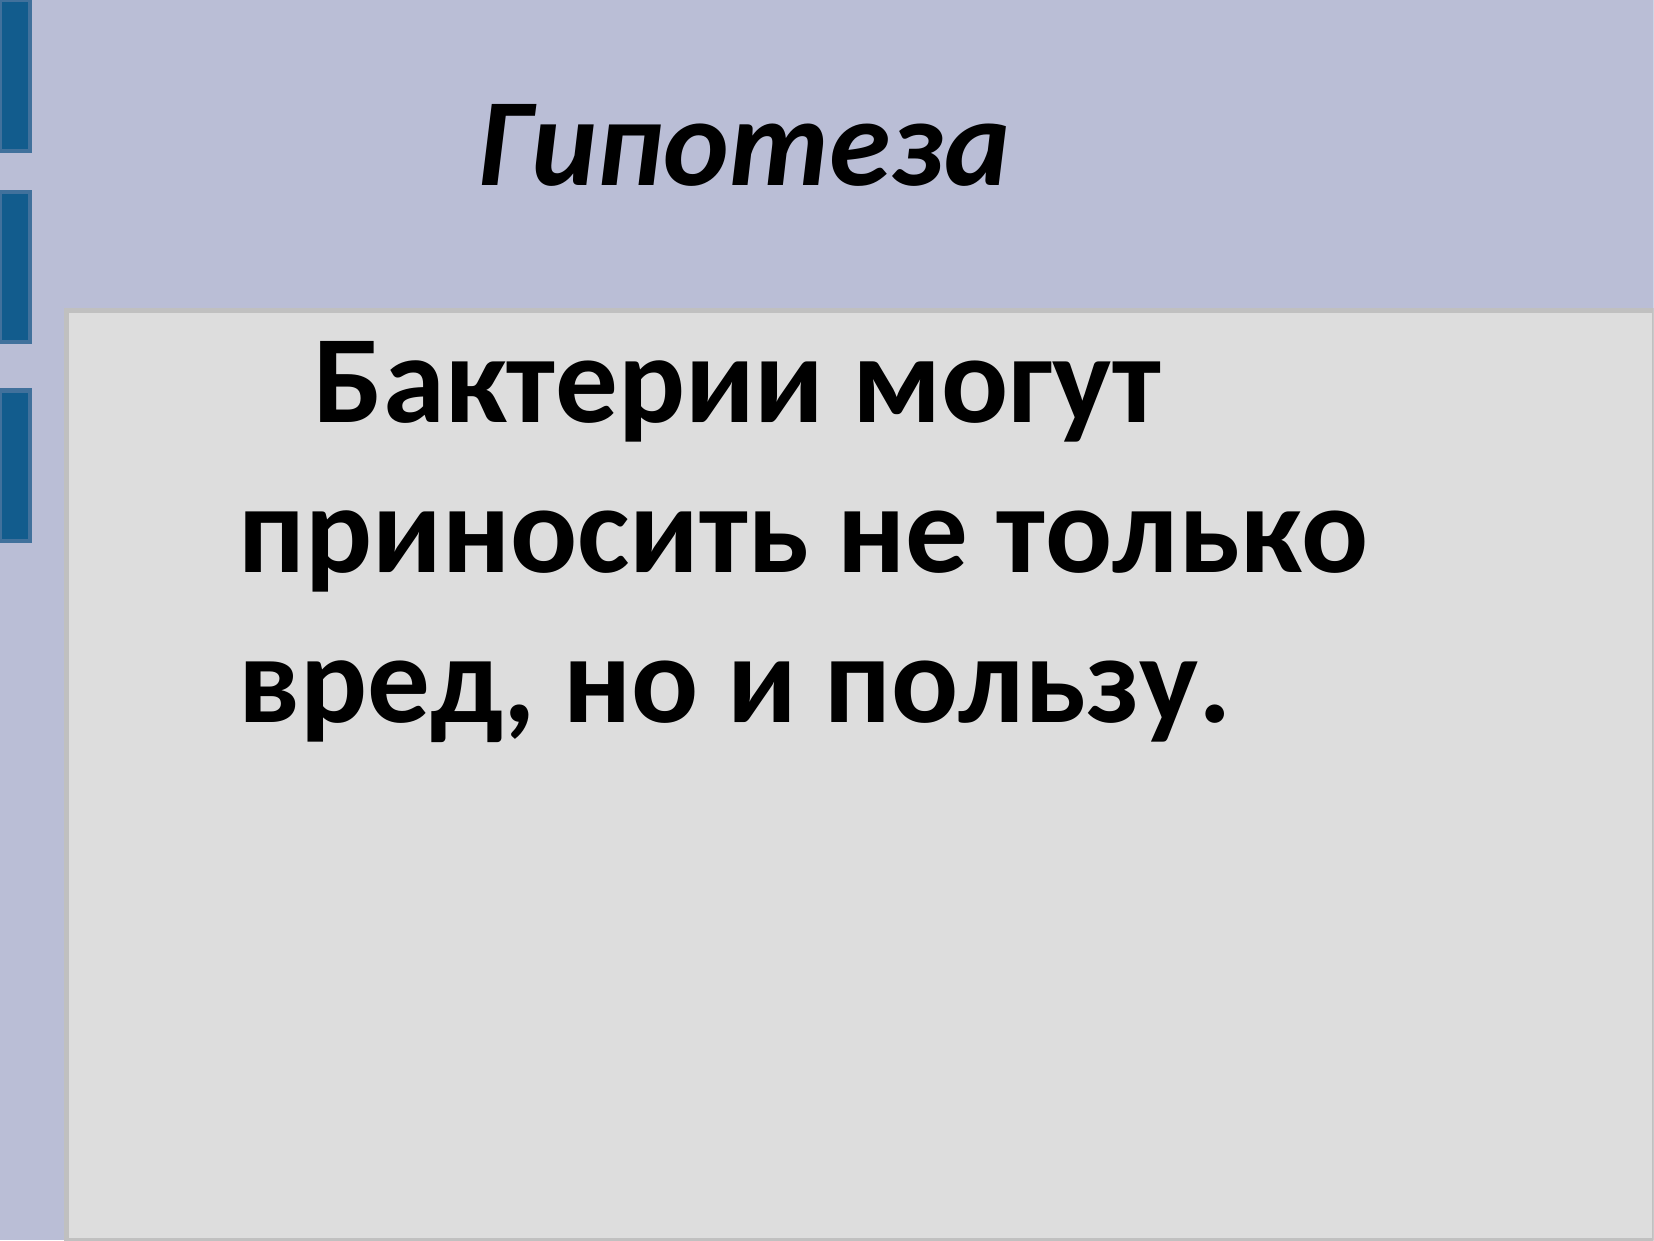

# Гипотеза
	Бактерии могут приносить не только вред, но и пользу.